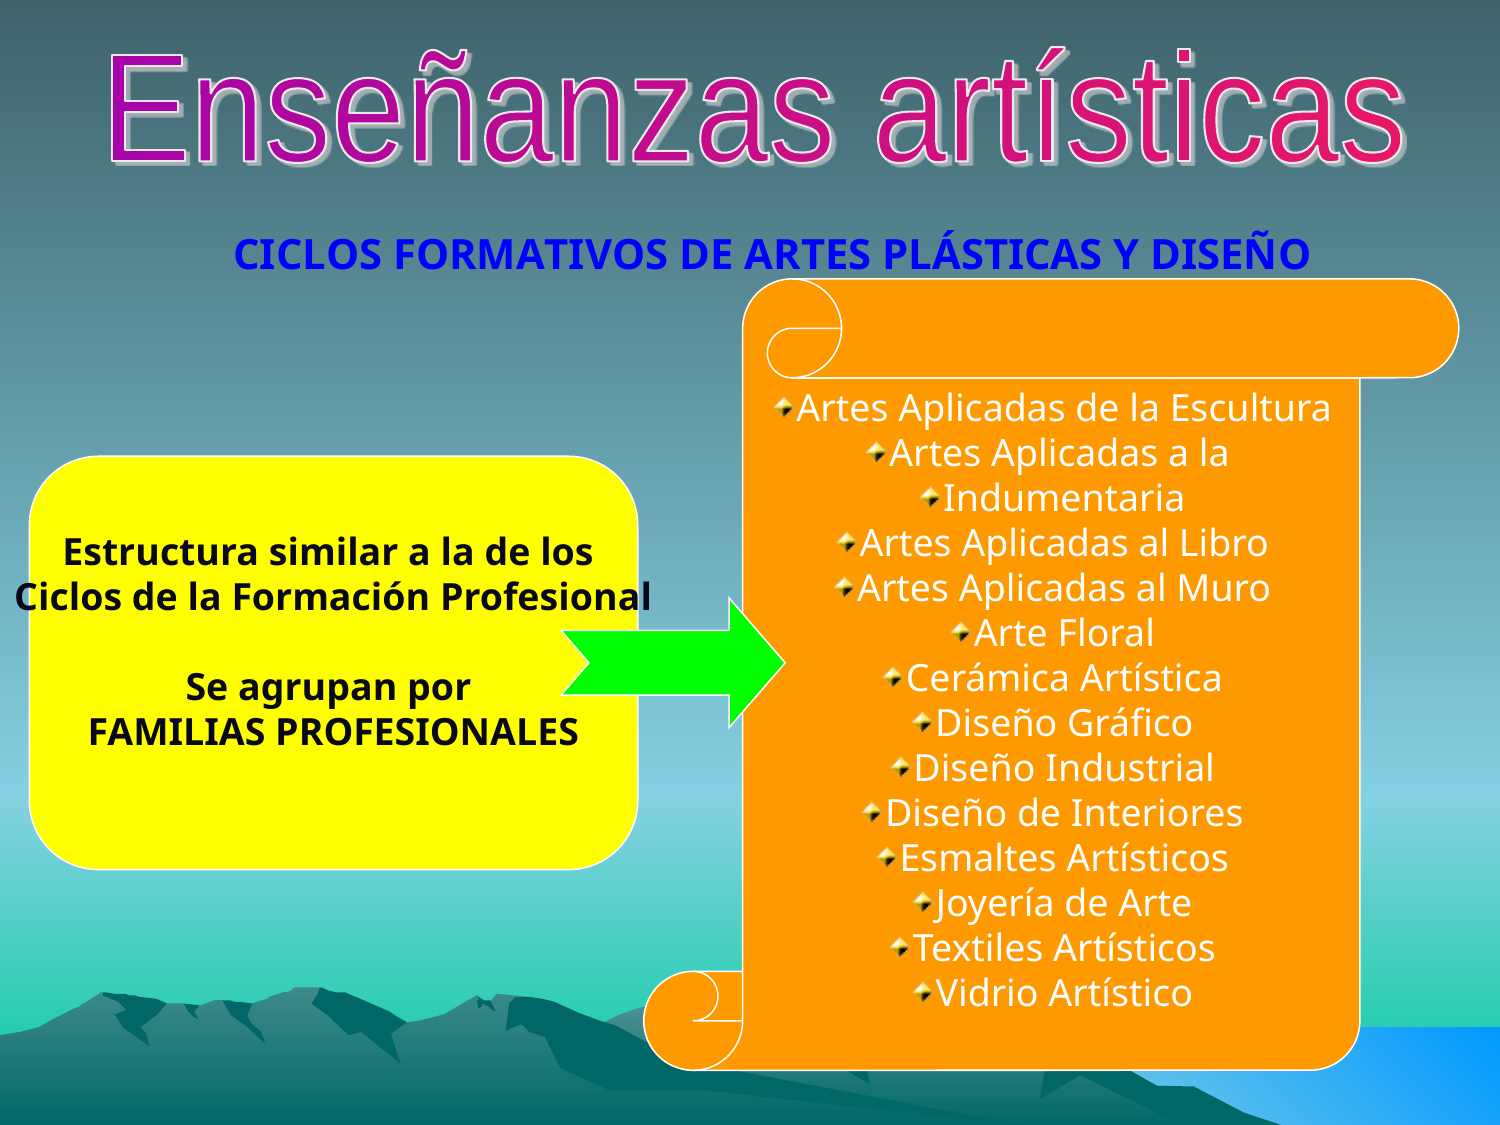

Enseñanzas artísticas
# CICLOS FORMATIVOS DE ARTES PLÁSTICAS Y DISEÑO
Artes Aplicadas de la Escultura
Artes Aplicadas a la
Indumentaria
Artes Aplicadas al Libro
Artes Aplicadas al Muro
Arte Floral
Cerámica Artística
Diseño Gráfico
Diseño Industrial
Diseño de Interiores
Esmaltes Artísticos
Joyería de Arte
Textiles Artísticos
Vidrio Artístico
Estructura similar a la de los
Ciclos de la Formación Profesional
Se agrupan por
FAMILIAS PROFESIONALES